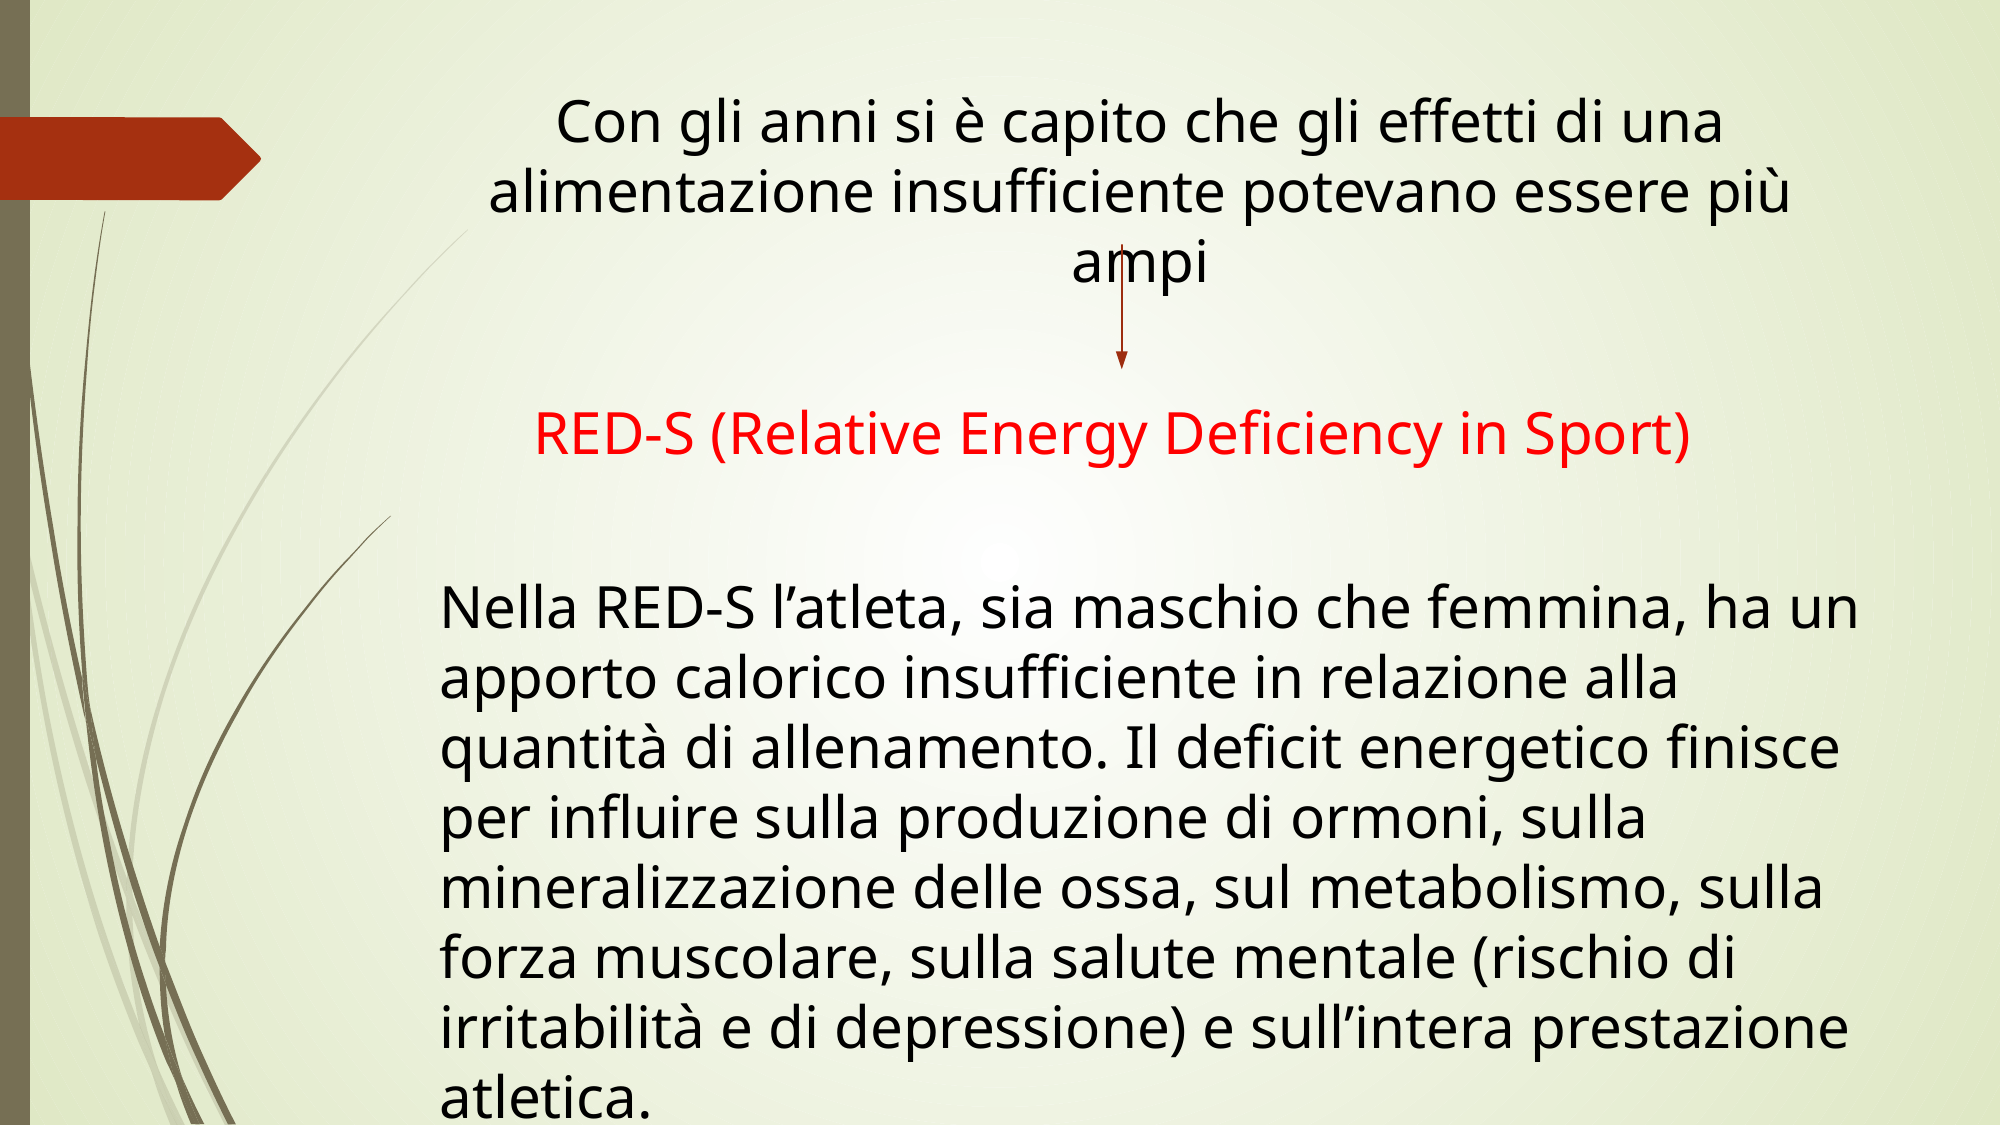

Con gli anni si è capito che gli effetti di una alimentazione insufficiente potevano essere più ampi
RED-S (Relative Energy Deficiency in Sport)
Nella RED-S l’atleta, sia maschio che femmina, ha un apporto calorico insufficiente in relazione alla quantità di allenamento. Il deficit energetico finisce per influire sulla produzione di ormoni, sulla mineralizzazione delle ossa, sul metabolismo, sulla forza muscolare, sulla salute mentale (rischio di irritabilità e di depressione) e sull’intera prestazione atletica.